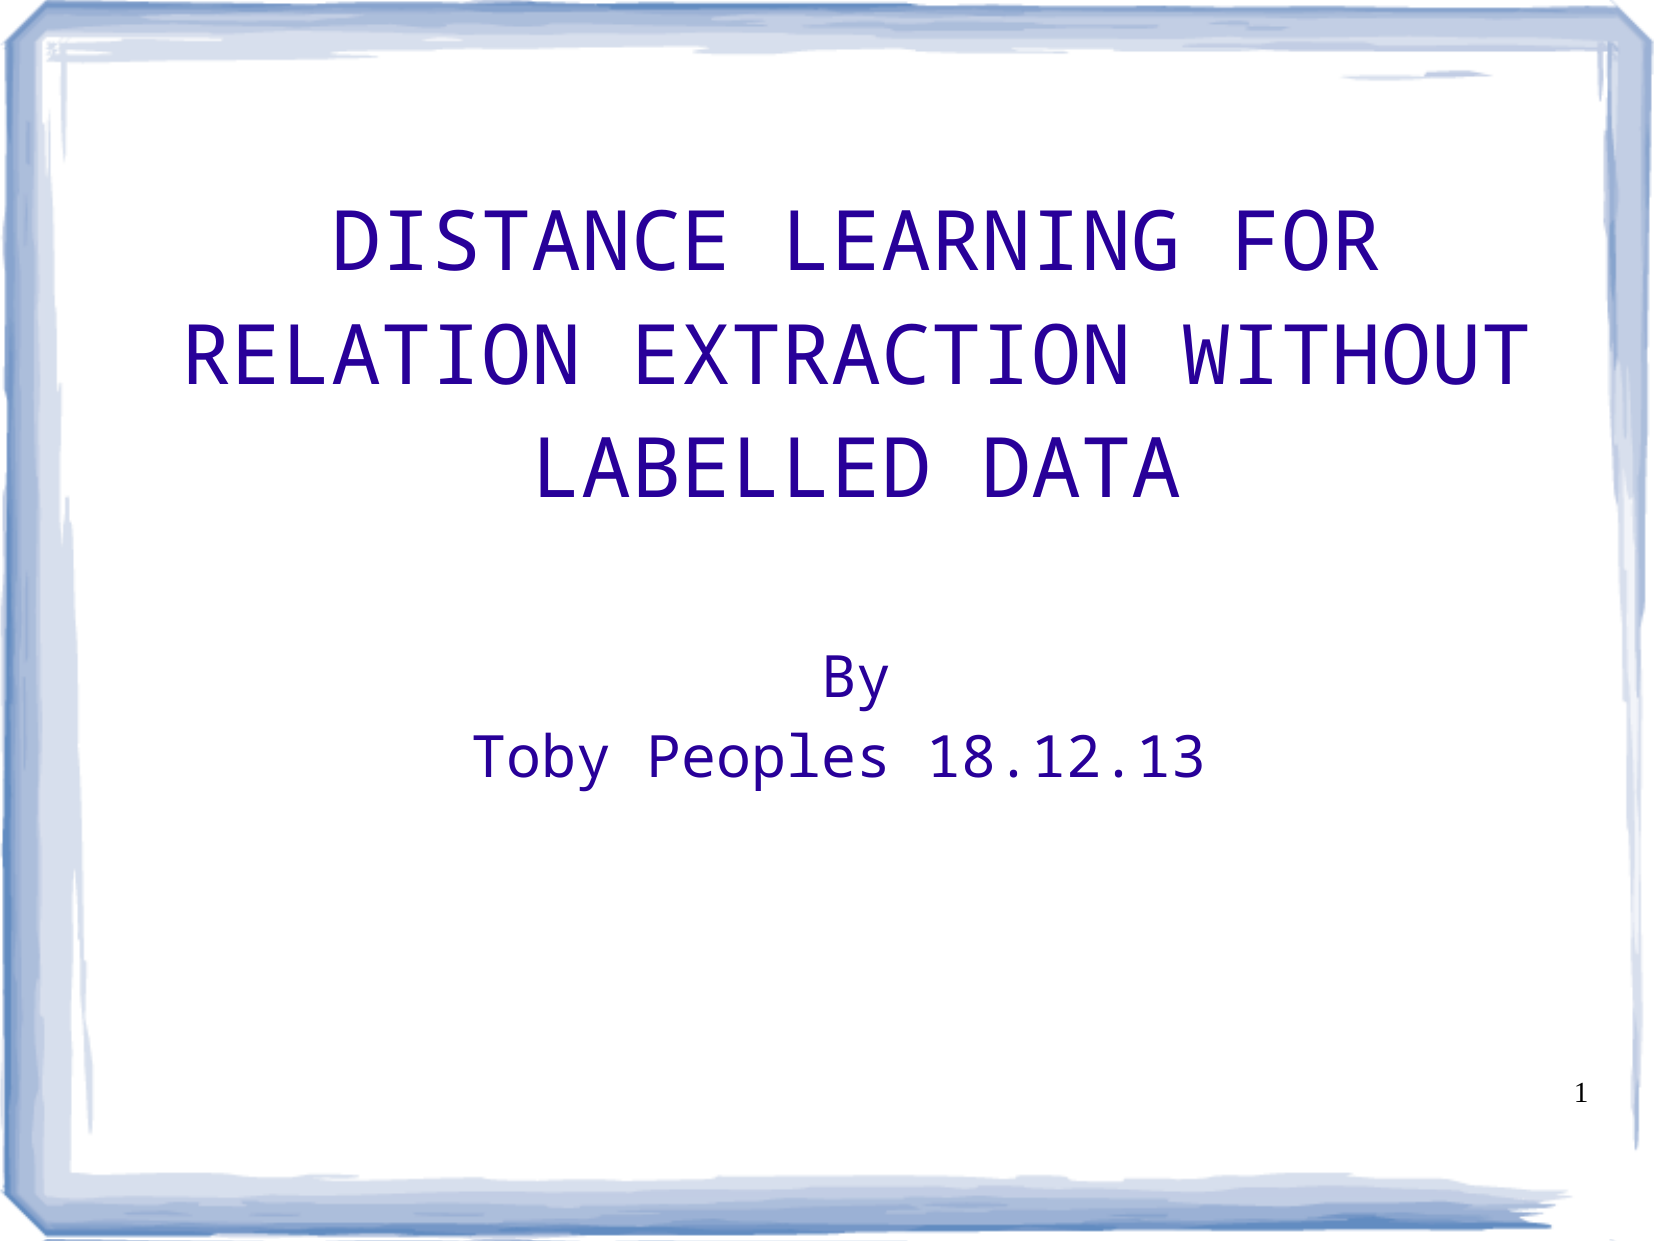

# DISTANCE LEARNING FOR RELATION EXTRACTION WITHOUT LABELLED DATA
By
Toby Peoples 18.12.13
1